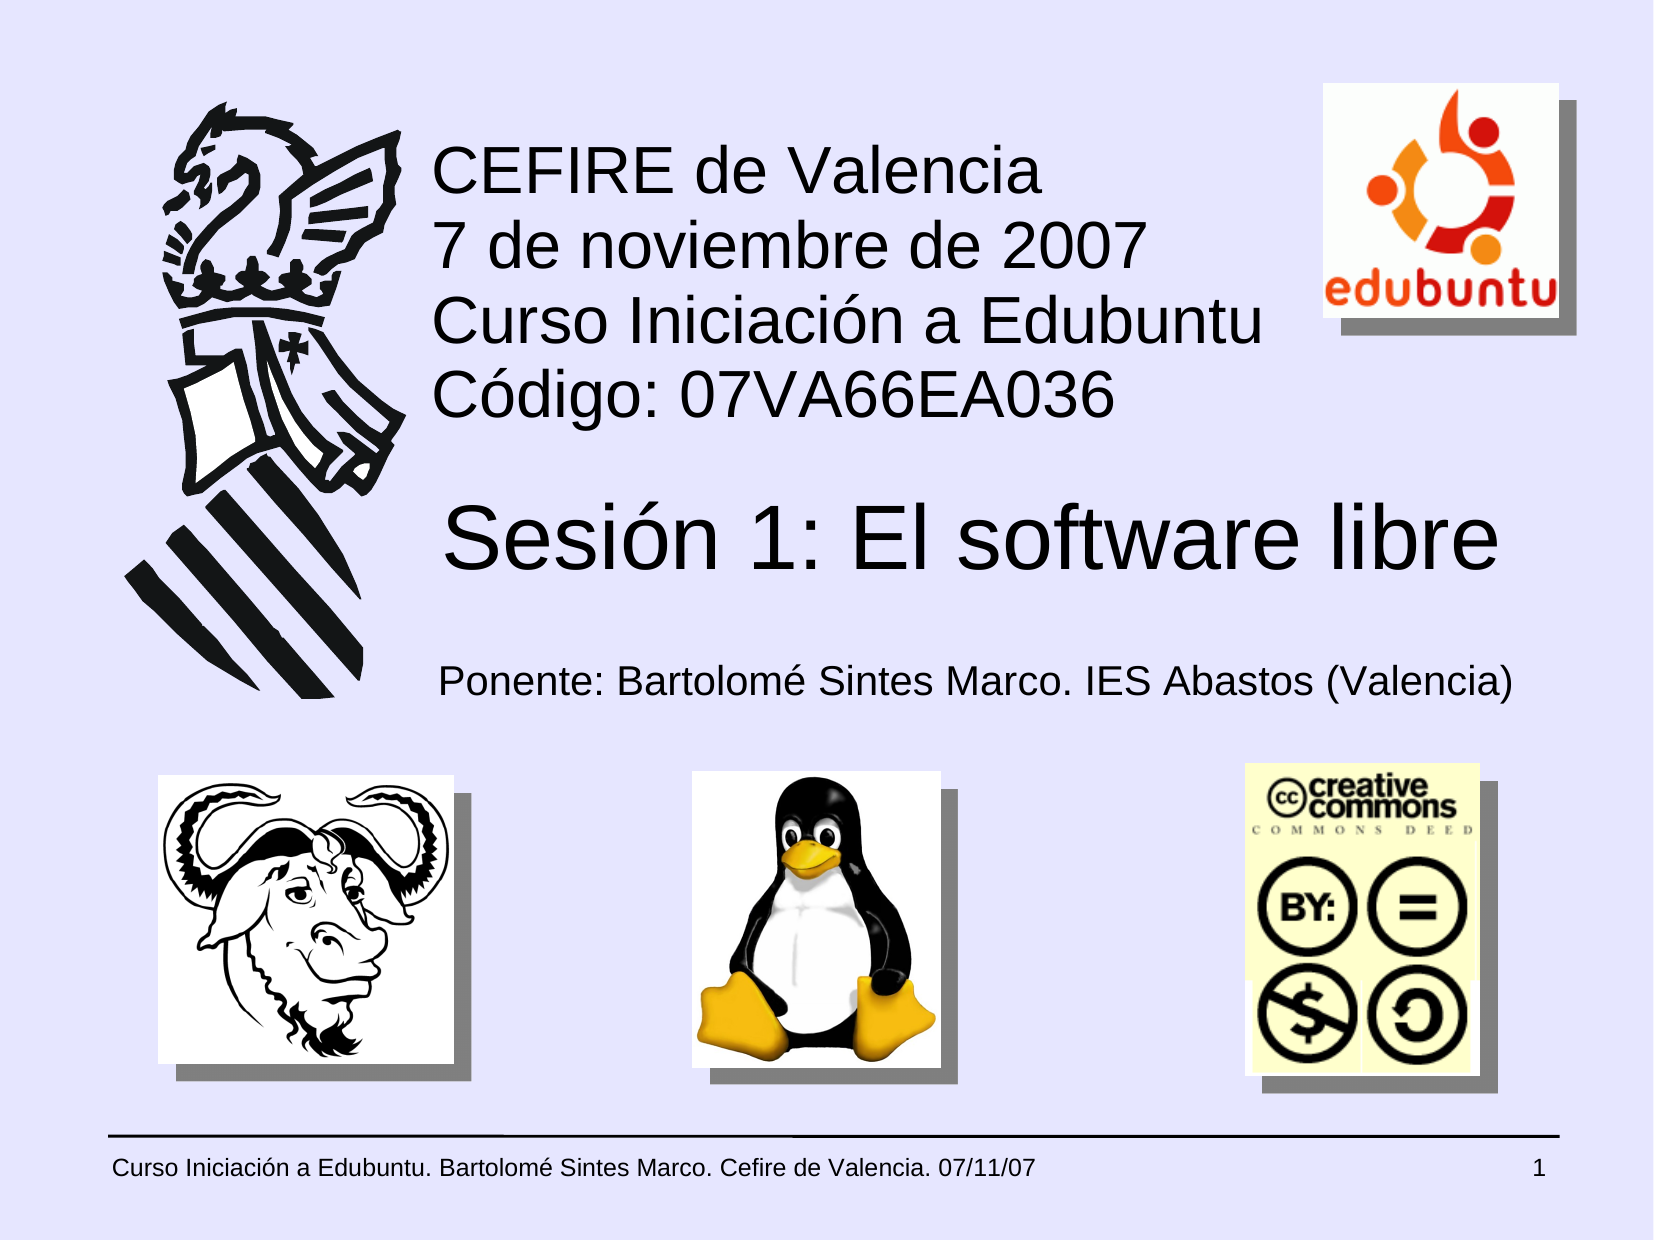

CEFIRE de Valencia
7 de noviembre de 2007
Curso Iniciación a Edubuntu
Código: 07VA66EA036
Sesión 1: El software libre
Ponente: Bartolomé Sintes Marco. IES Abastos (Valencia)